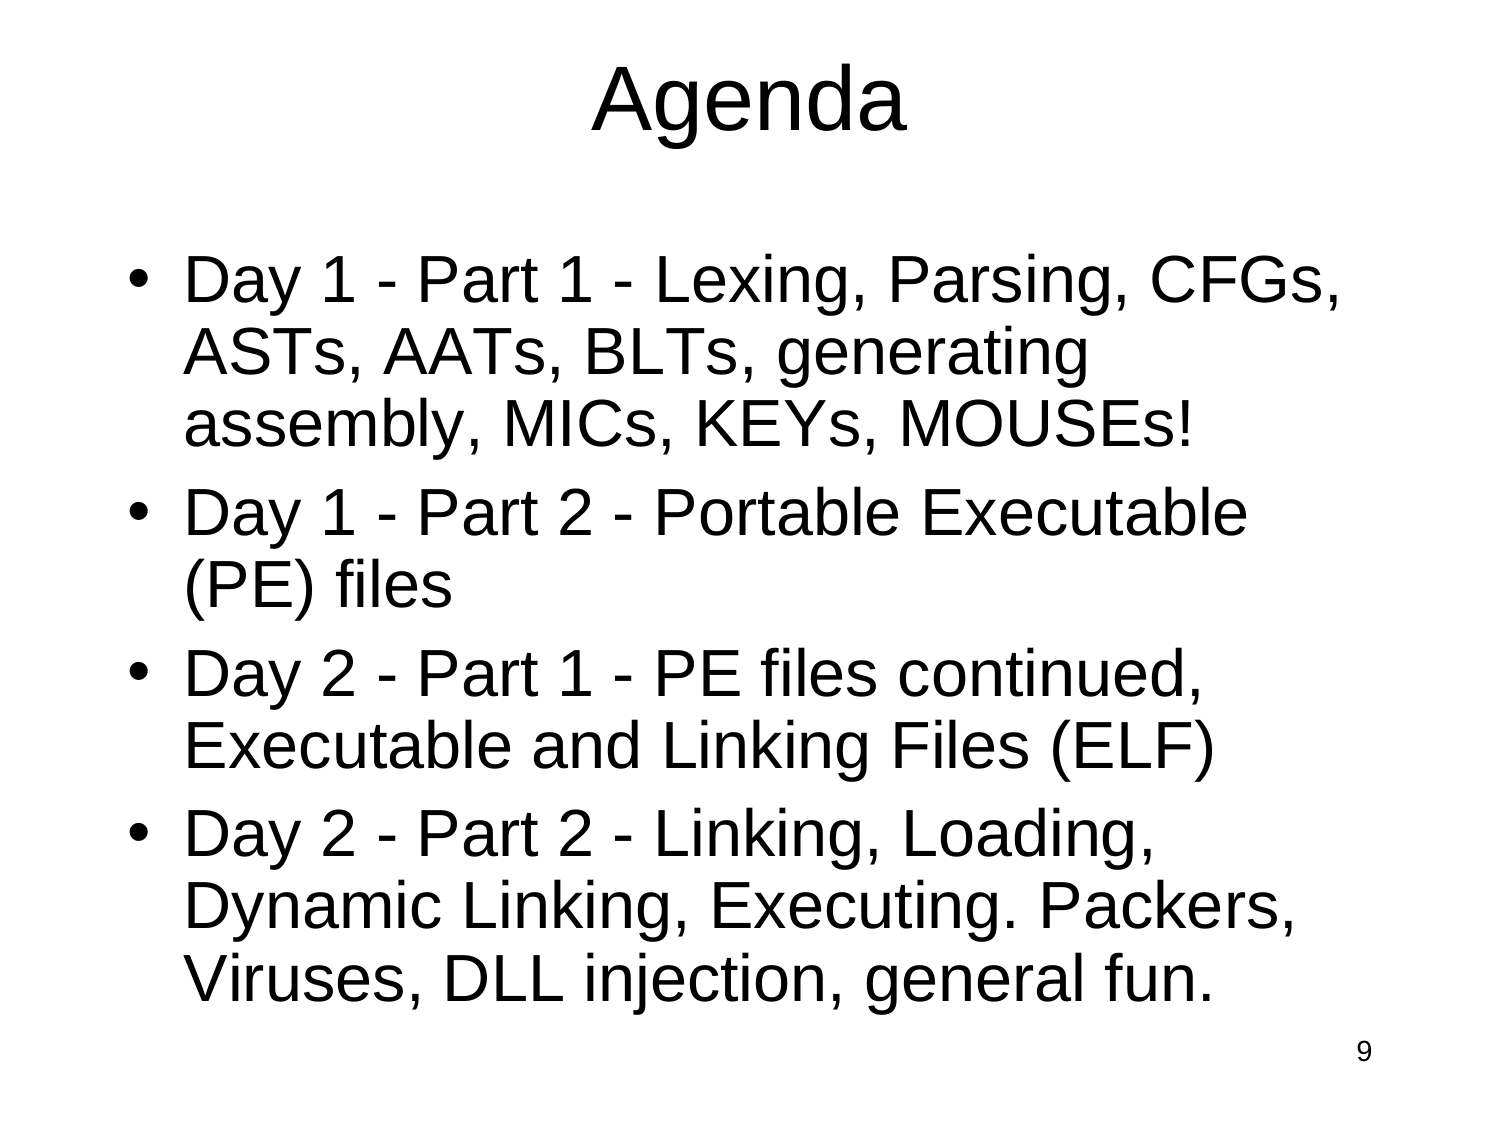

# Agenda
Day 1 - Part 1 - Lexing, Parsing, CFGs, ASTs, AATs, BLTs, generating assembly, MICs, KEYs, MOUSEs!
Day 1 - Part 2 - Portable Executable (PE) files
Day 2 - Part 1 - PE files continued, Executable and Linking Files (ELF)
Day 2 - Part 2 - Linking, Loading, Dynamic Linking, Executing. Packers, Viruses, DLL injection, general fun.
9